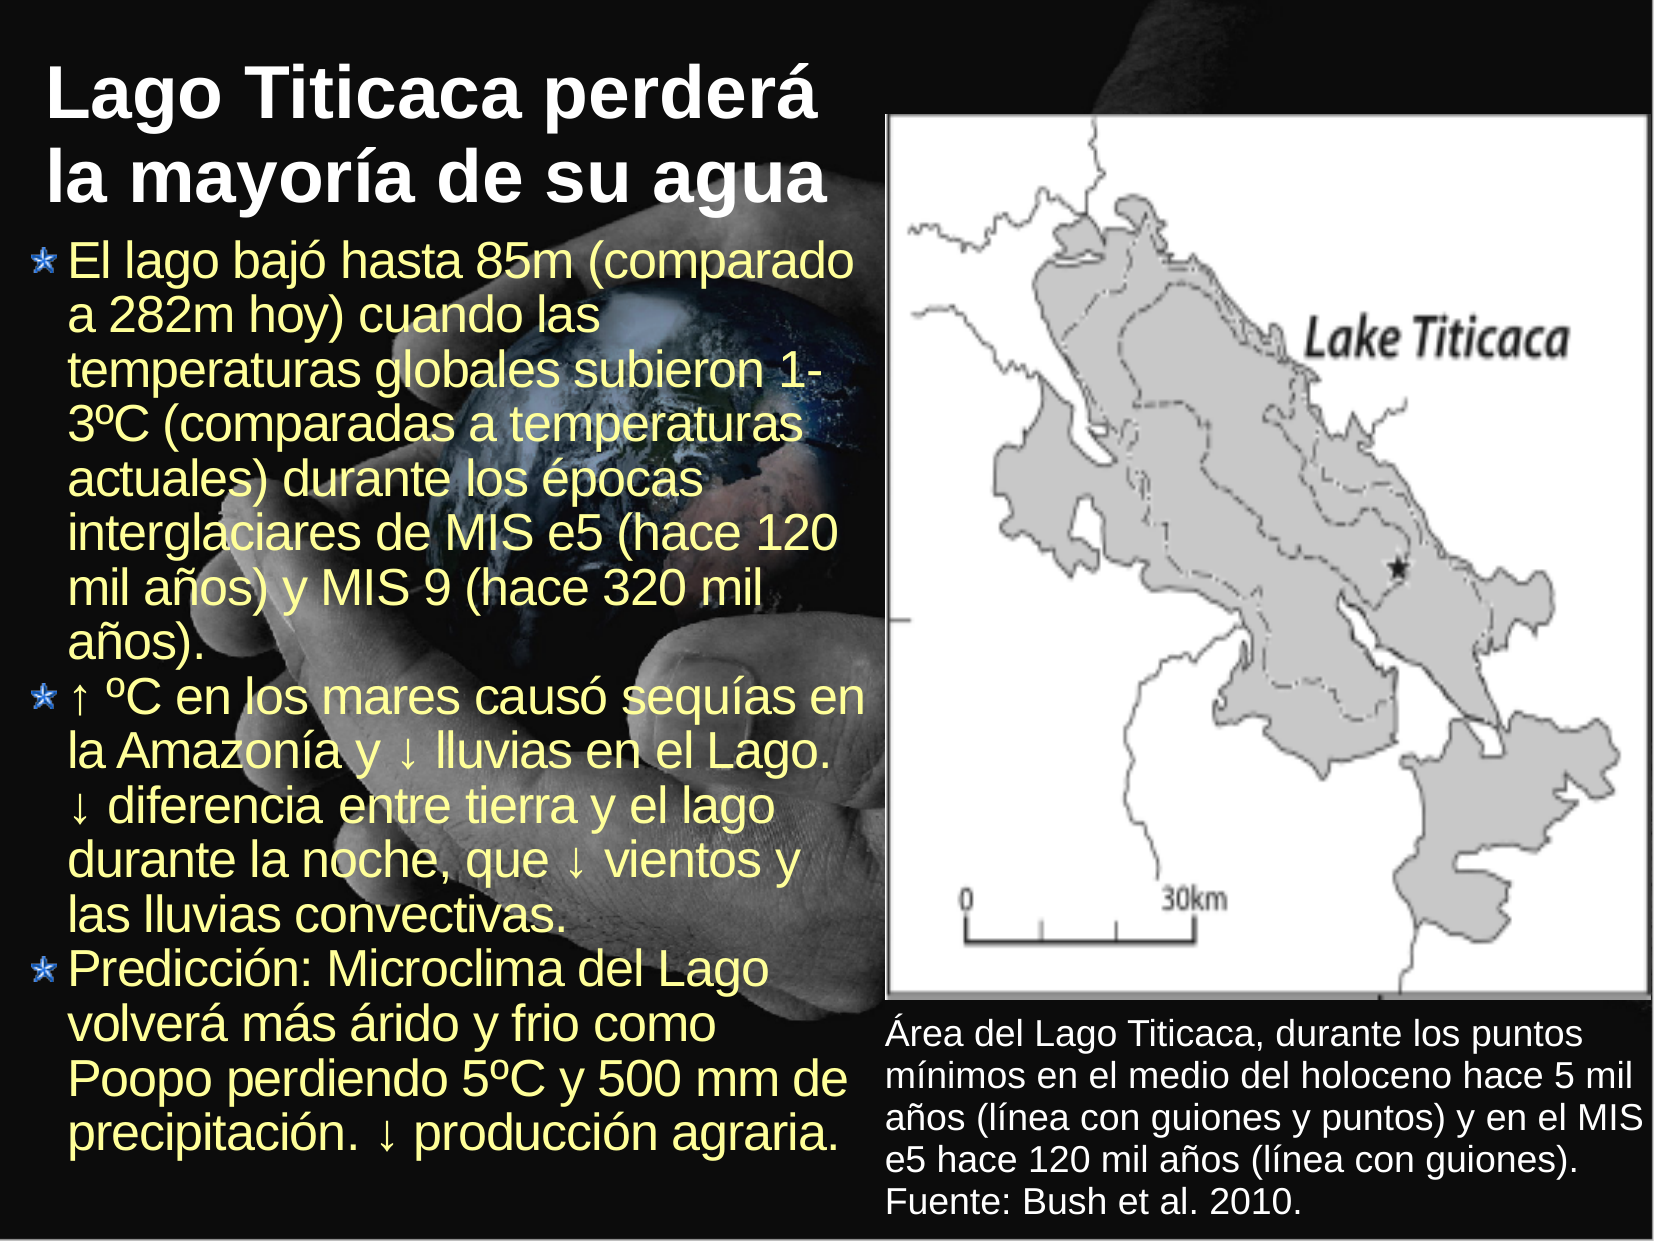

# Lago Titicaca perderá la mayoría de su agua
El lago bajó hasta 85m (comparado a 282m hoy) cuando las temperaturas globales subieron 1-3ºC (comparadas a temperaturas actuales) durante los épocas interglaciares de MIS e5 (hace 120 mil años) y MIS 9 (hace 320 mil años).
↑ ºC en los mares causó sequías en la Amazonía y ↓ lluvias en el Lago. ↓ diferencia entre tierra y el lago durante la noche, que ↓ vientos y las lluvias convectivas.
Predicción: Microclima del Lago volverá más árido y frio como Poopo perdiendo 5ºC y 500 mm de precipitación. ↓ producción agraria.
Área del Lago Titicaca, durante los puntos mínimos en el medio del holoceno hace 5 mil años (línea con guiones y puntos) y en el MIS e5 hace 120 mil años (línea con guiones). Fuente: Bush et al. 2010.